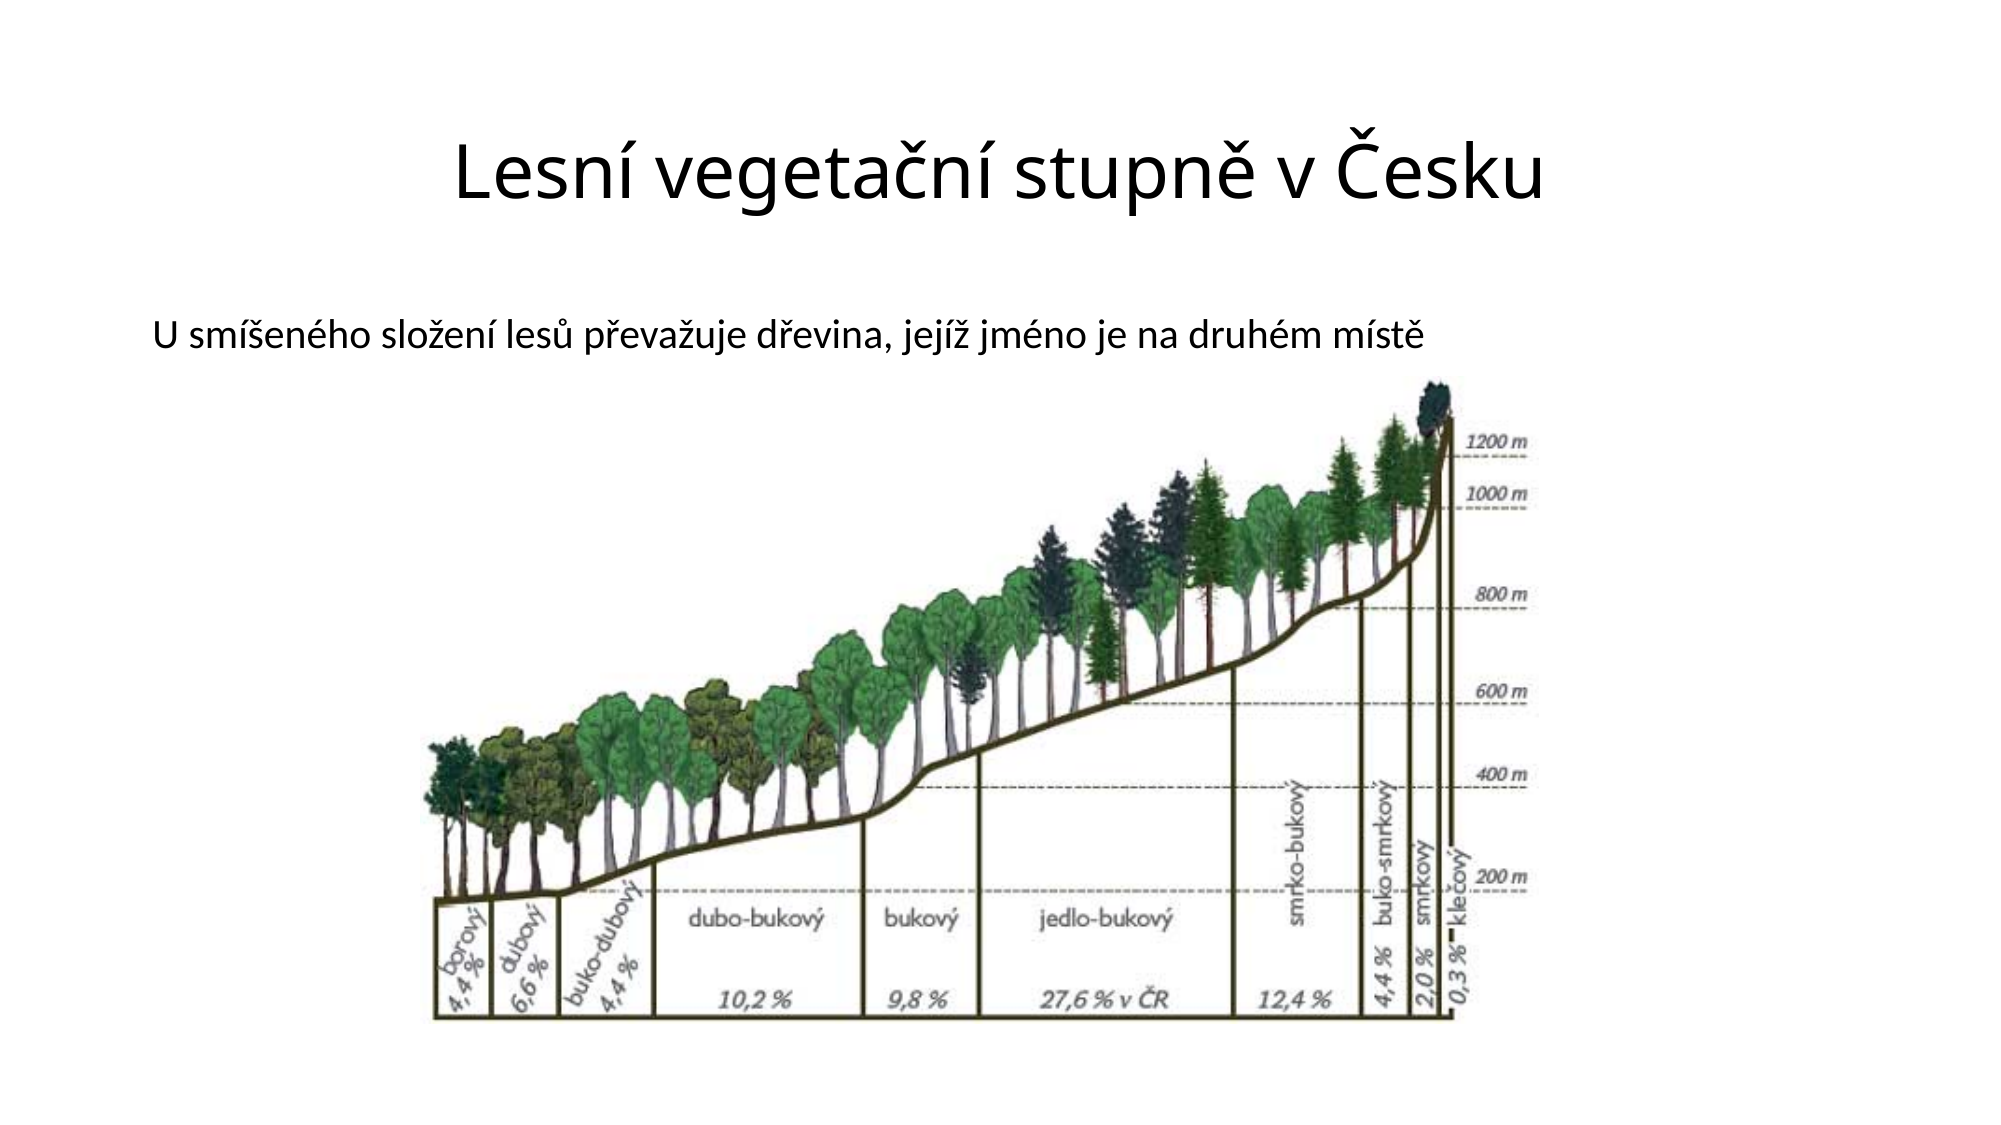

# Lesní vegetační stupně v Česku
U smíšeného složení lesů převažuje dřevina, jejíž jméno je na druhém místě